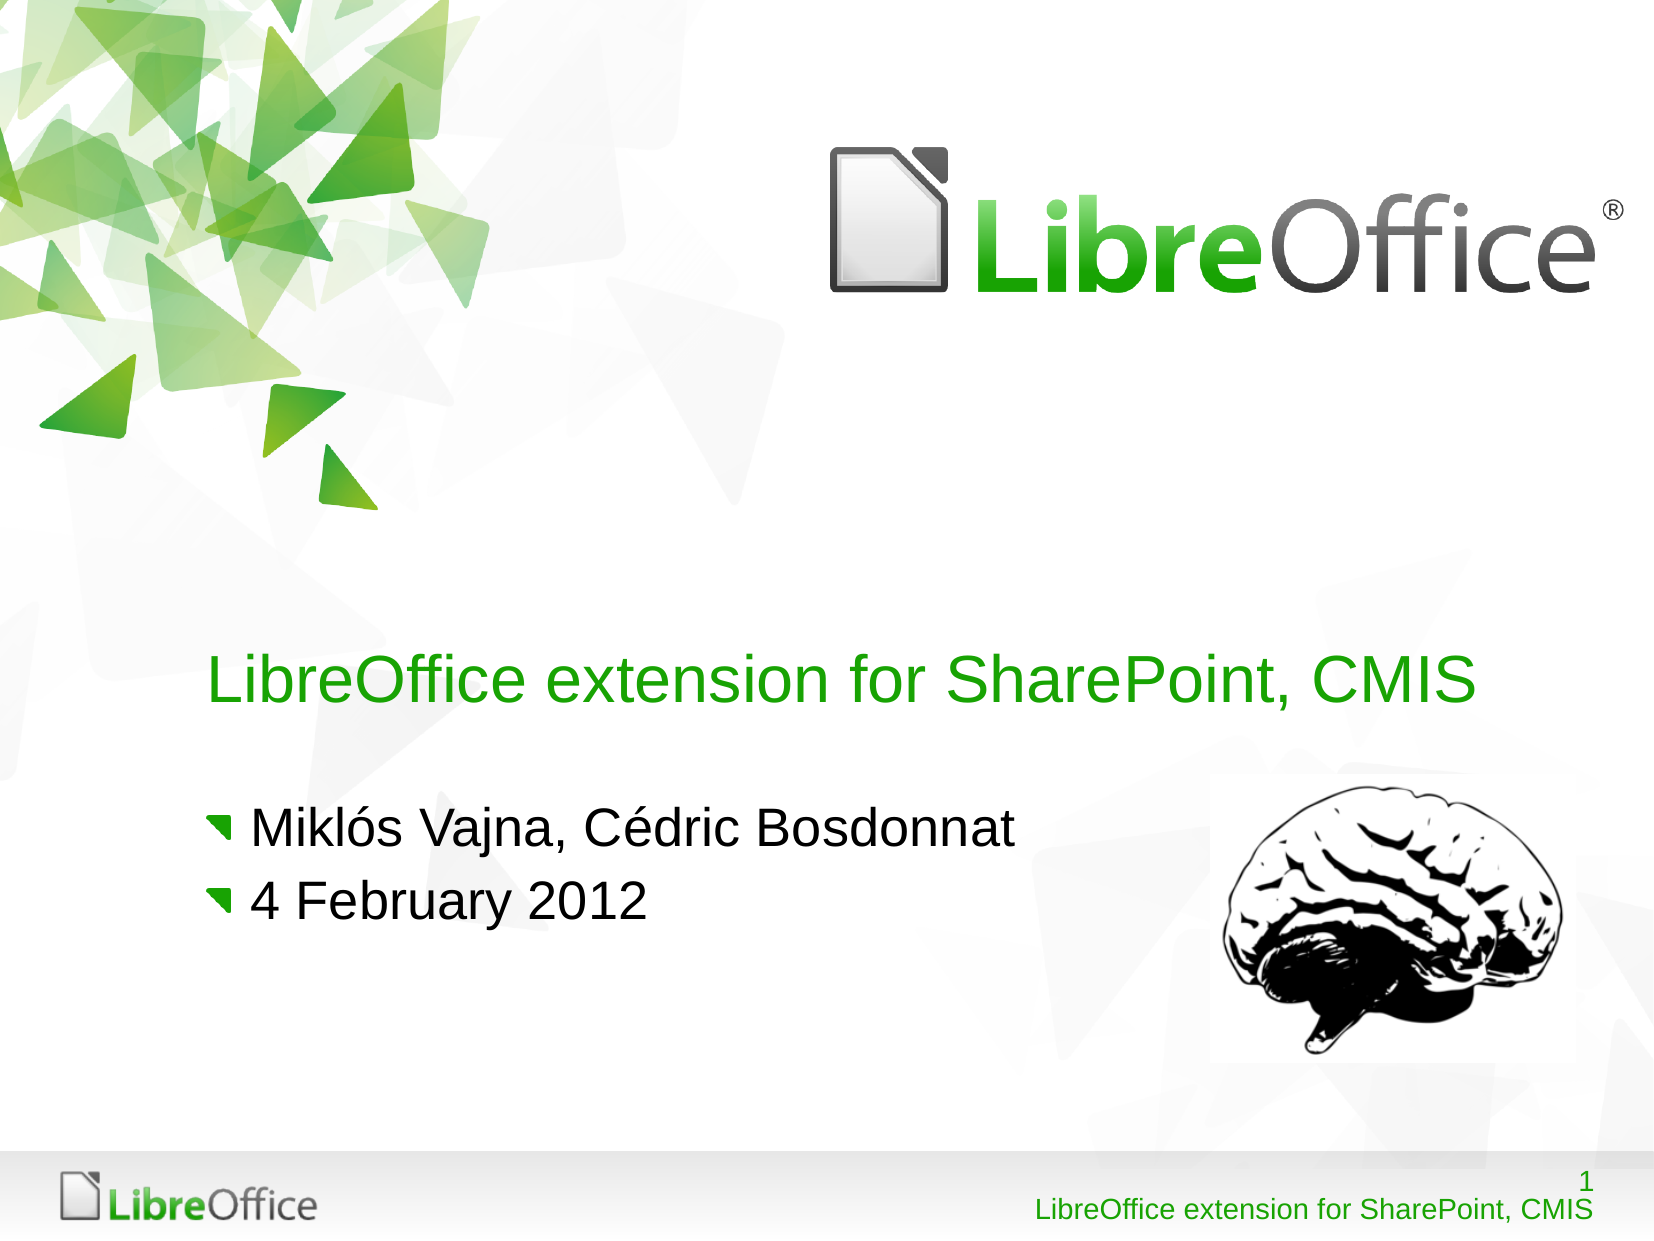

# LibreOffice extension for SharePoint, CMIS
Miklós Vajna, Cédric Bosdonnat
4 February 2012
1
LibreOffice extension for SharePoint, CMIS